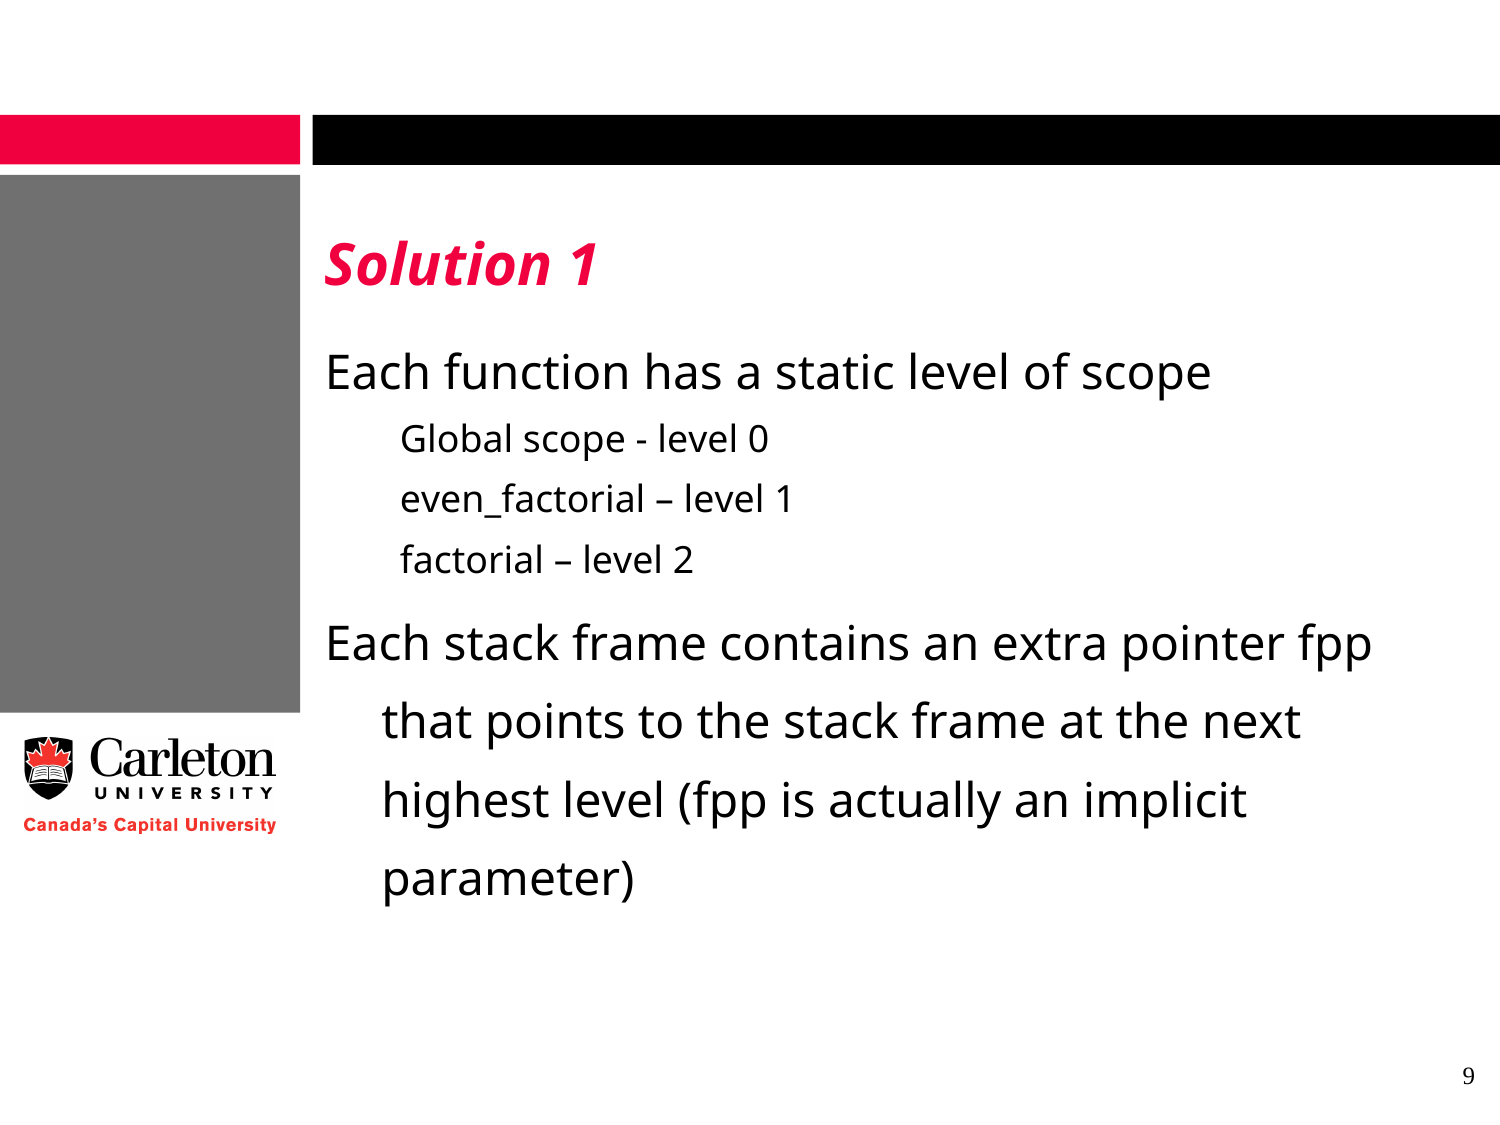

# Solution 1
Each function has a static level of scope
Global scope - level 0
even_factorial – level 1
factorial – level 2
Each stack frame contains an extra pointer fpp that points to the stack frame at the next highest level (fpp is actually an implicit parameter)
9